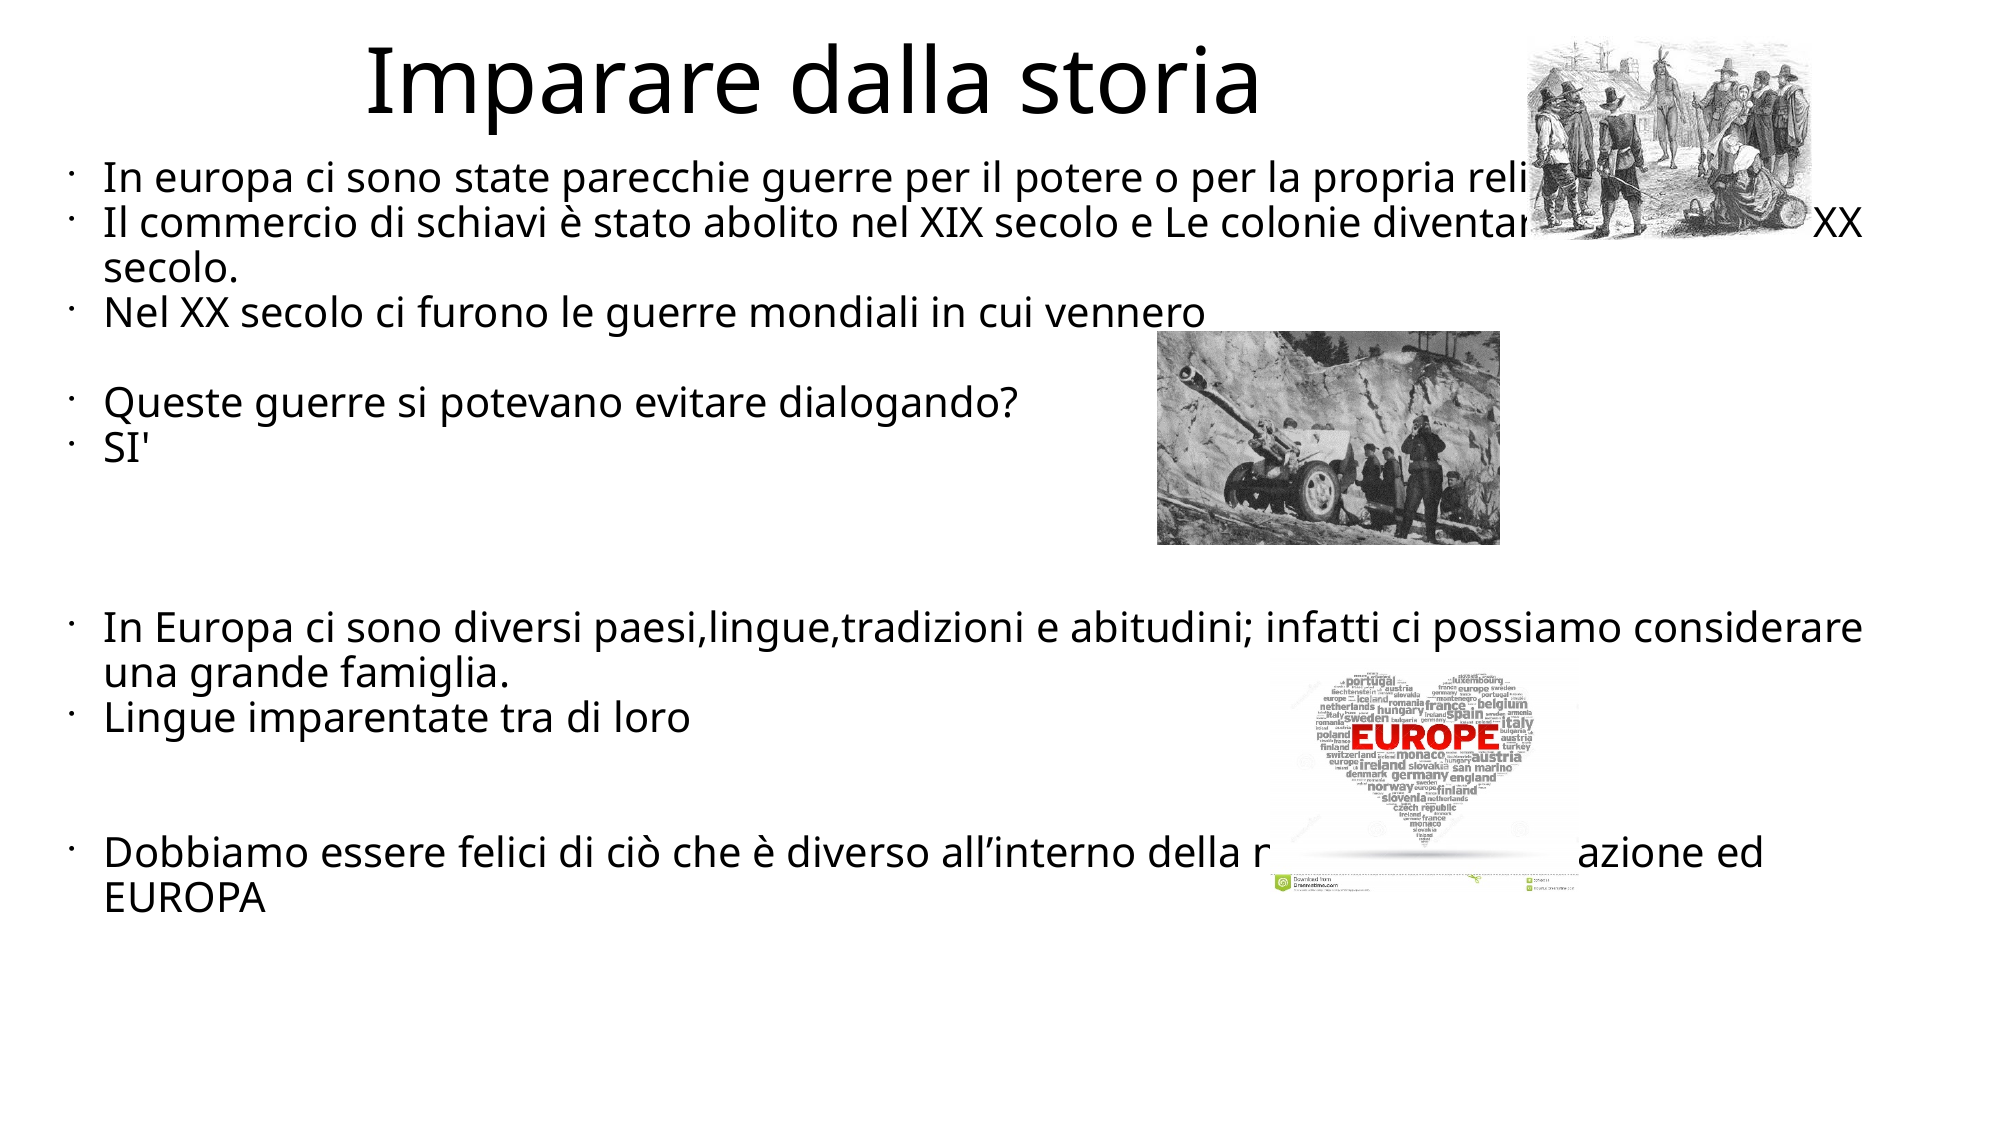

# Imparare dalla storia
In europa ci sono state parecchie guerre per il potere o per la propria religione..
Il commercio di schiavi è stato abolito nel XIX secolo e Le colonie diventarono libere nel XX secolo.
Nel XX secolo ci furono le guerre mondiali in cui vennero
Queste guerre si potevano evitare dialogando?
SI'
In Europa ci sono diversi paesi,lingue,tradizioni e abitudini; infatti ci possiamo considerare una grande famiglia.
Lingue imparentate tra di loro
Dobbiamo essere felici di ciò che è diverso all’interno della nostra regione,nazione ed EUROPA